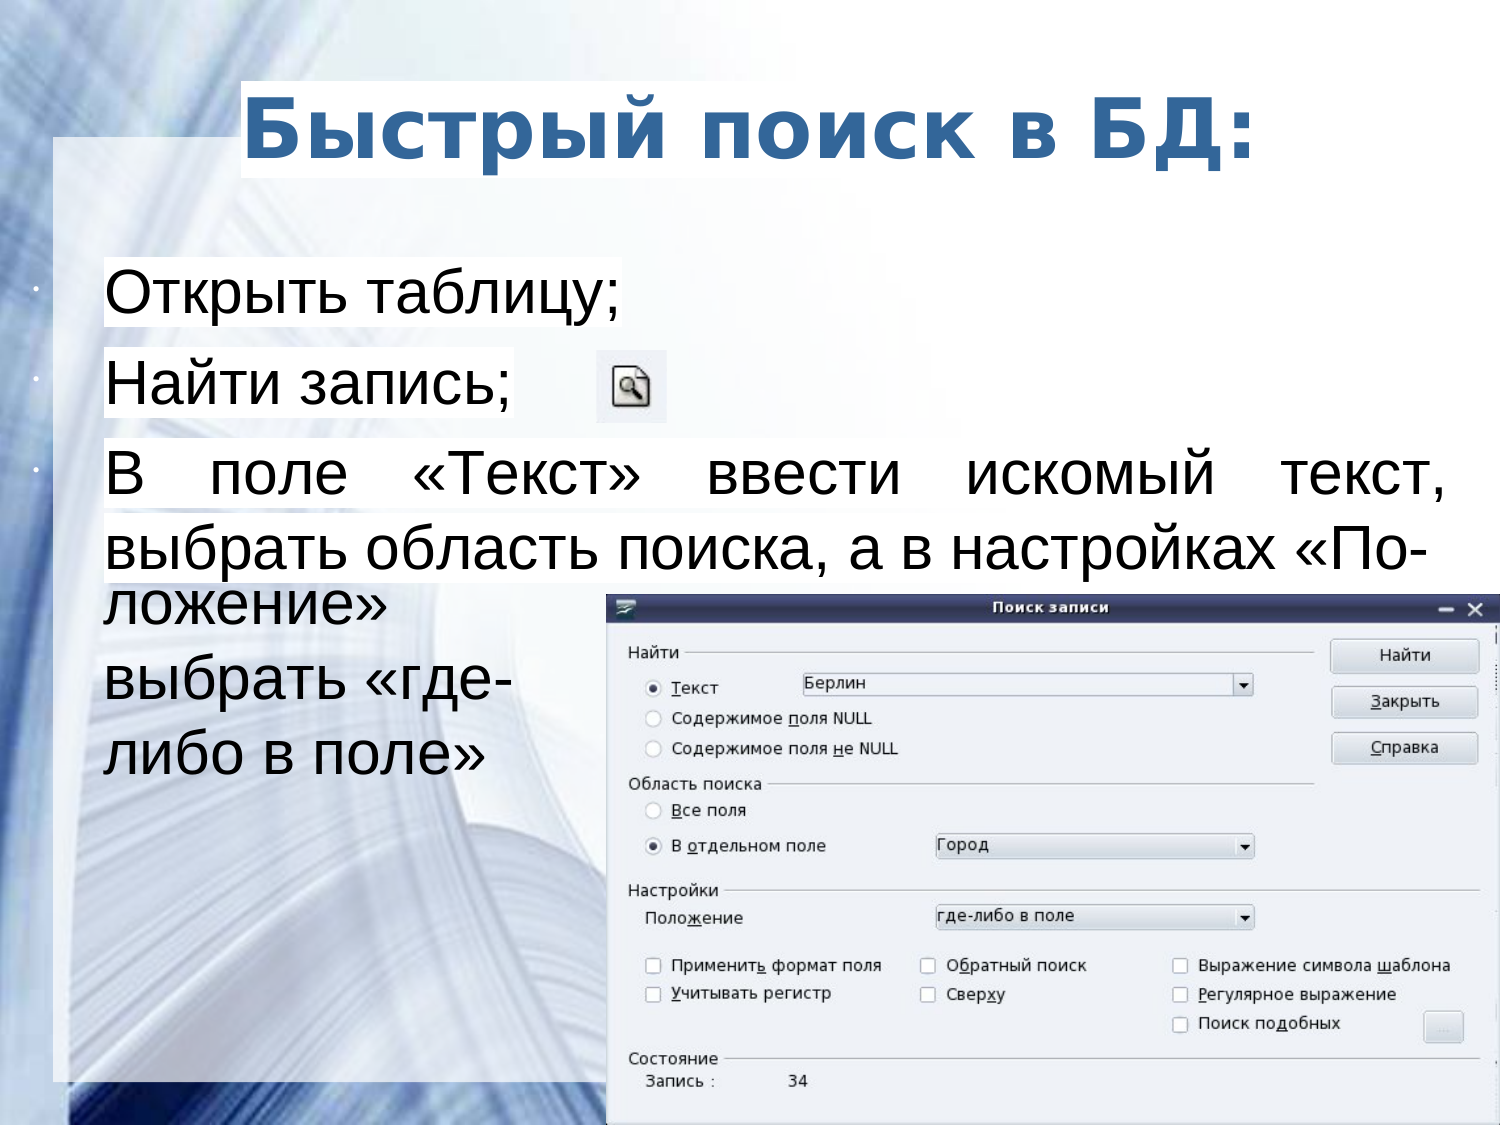

# Быстрый поиск в БД:
Открыть таблицу;
Найти запись;
В поле «Текст» ввести искомый текст, выбрать область поиска, а в настройках «По-
ложение» выбрать «где-либо в поле»